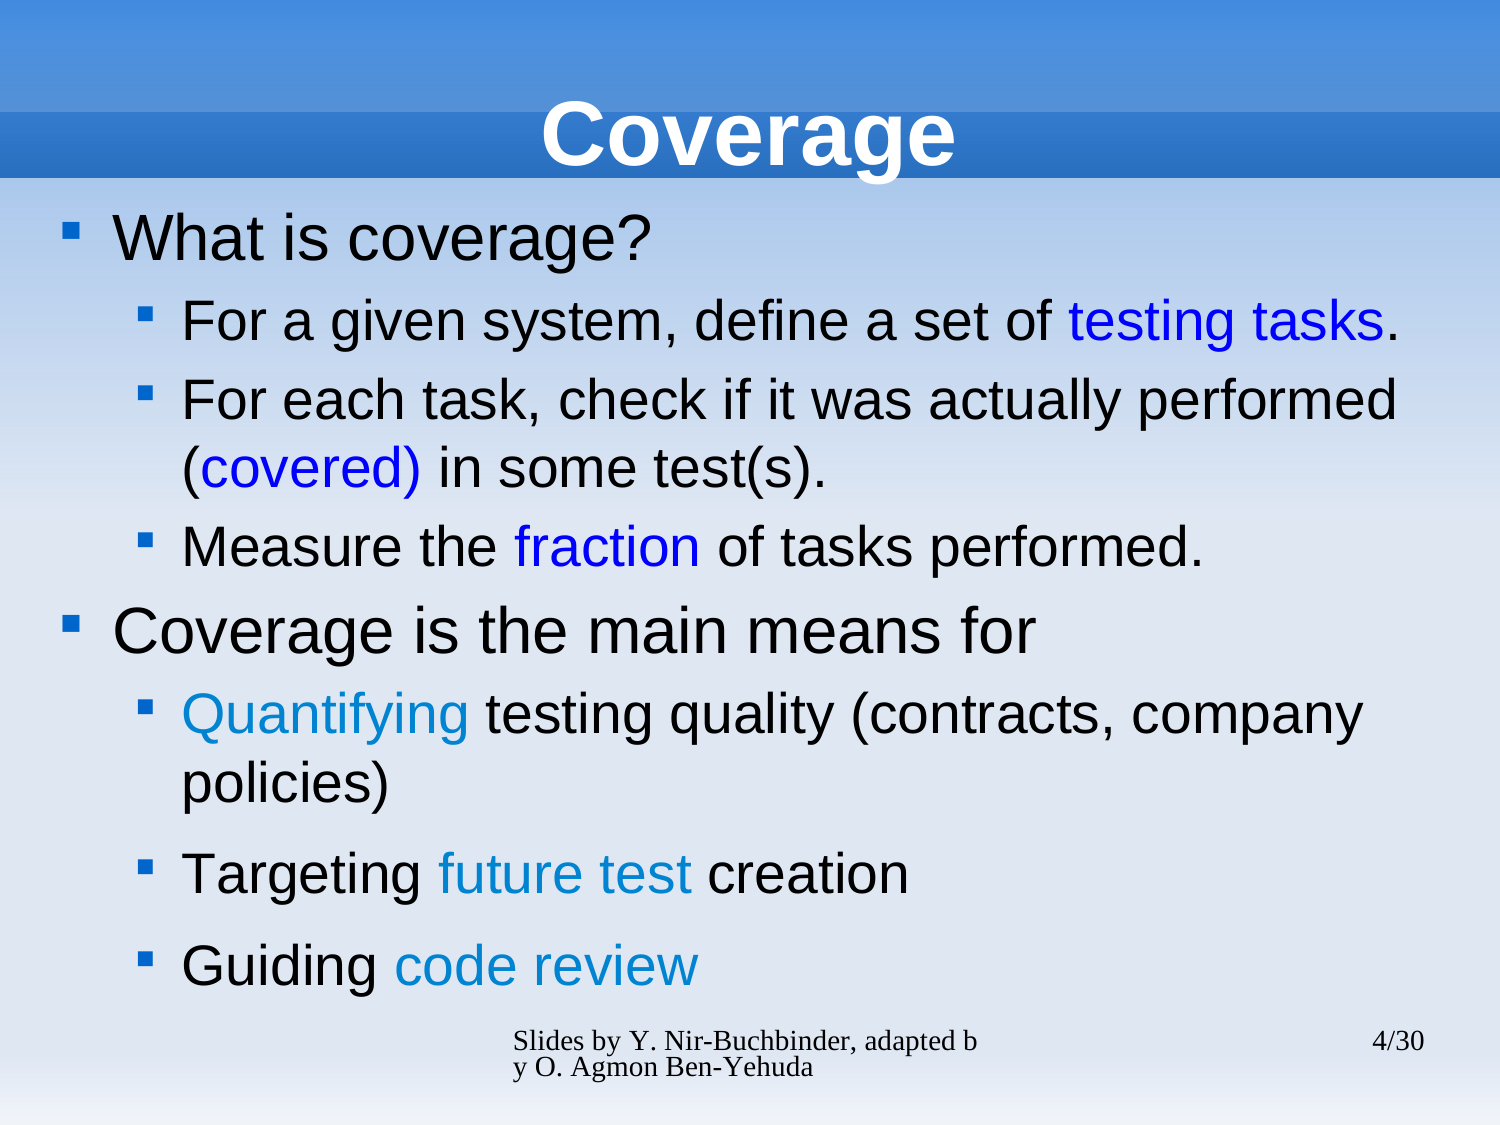

# Coverage
What is coverage?
For a given system, define a set of testing tasks.
For each task, check if it was actually performed (covered) in some test(s).
Measure the fraction of tasks performed.
Coverage is the main means for
Quantifying testing quality (contracts, company policies)
Targeting future test creation
Guiding code review
Slides by Y. Nir-Buchbinder, adapted by O. Agmon Ben-Yehuda
4